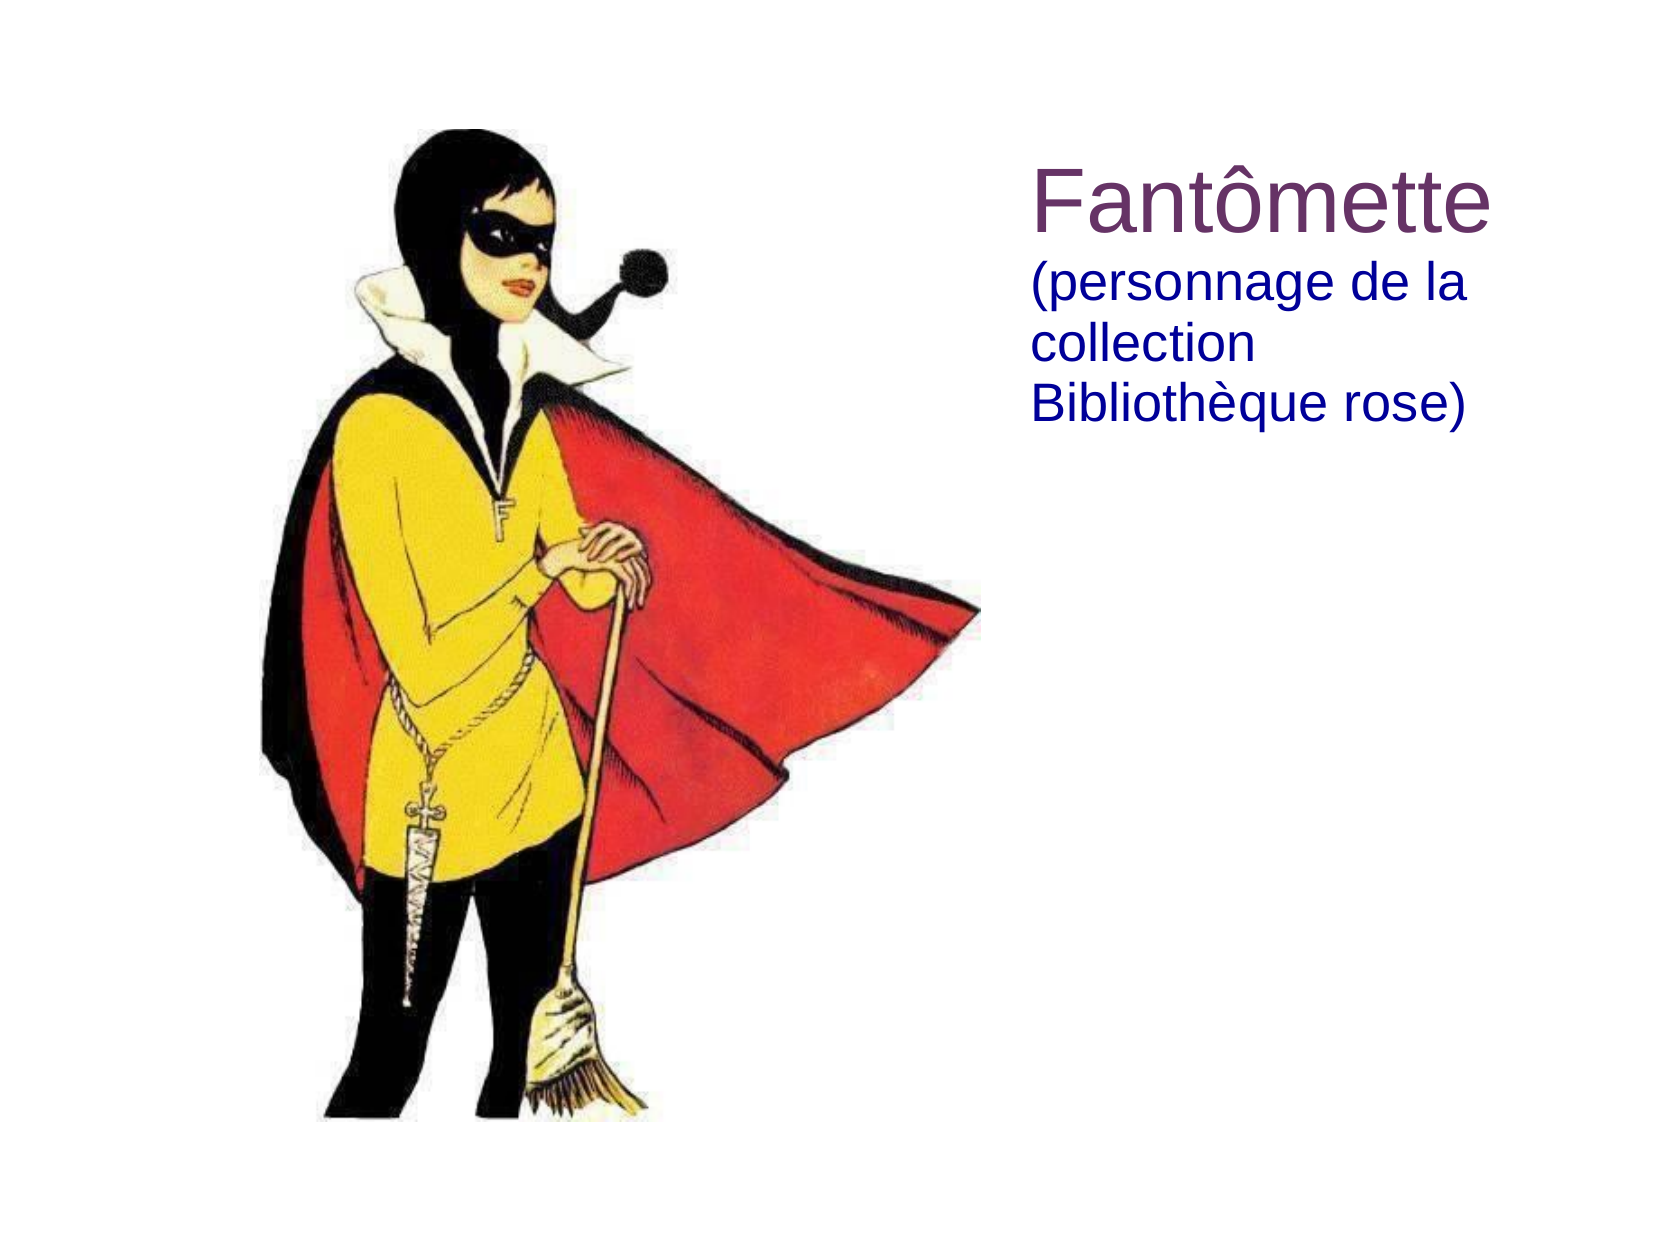

Fantômette (personnage de la collection Bibliothèque rose)